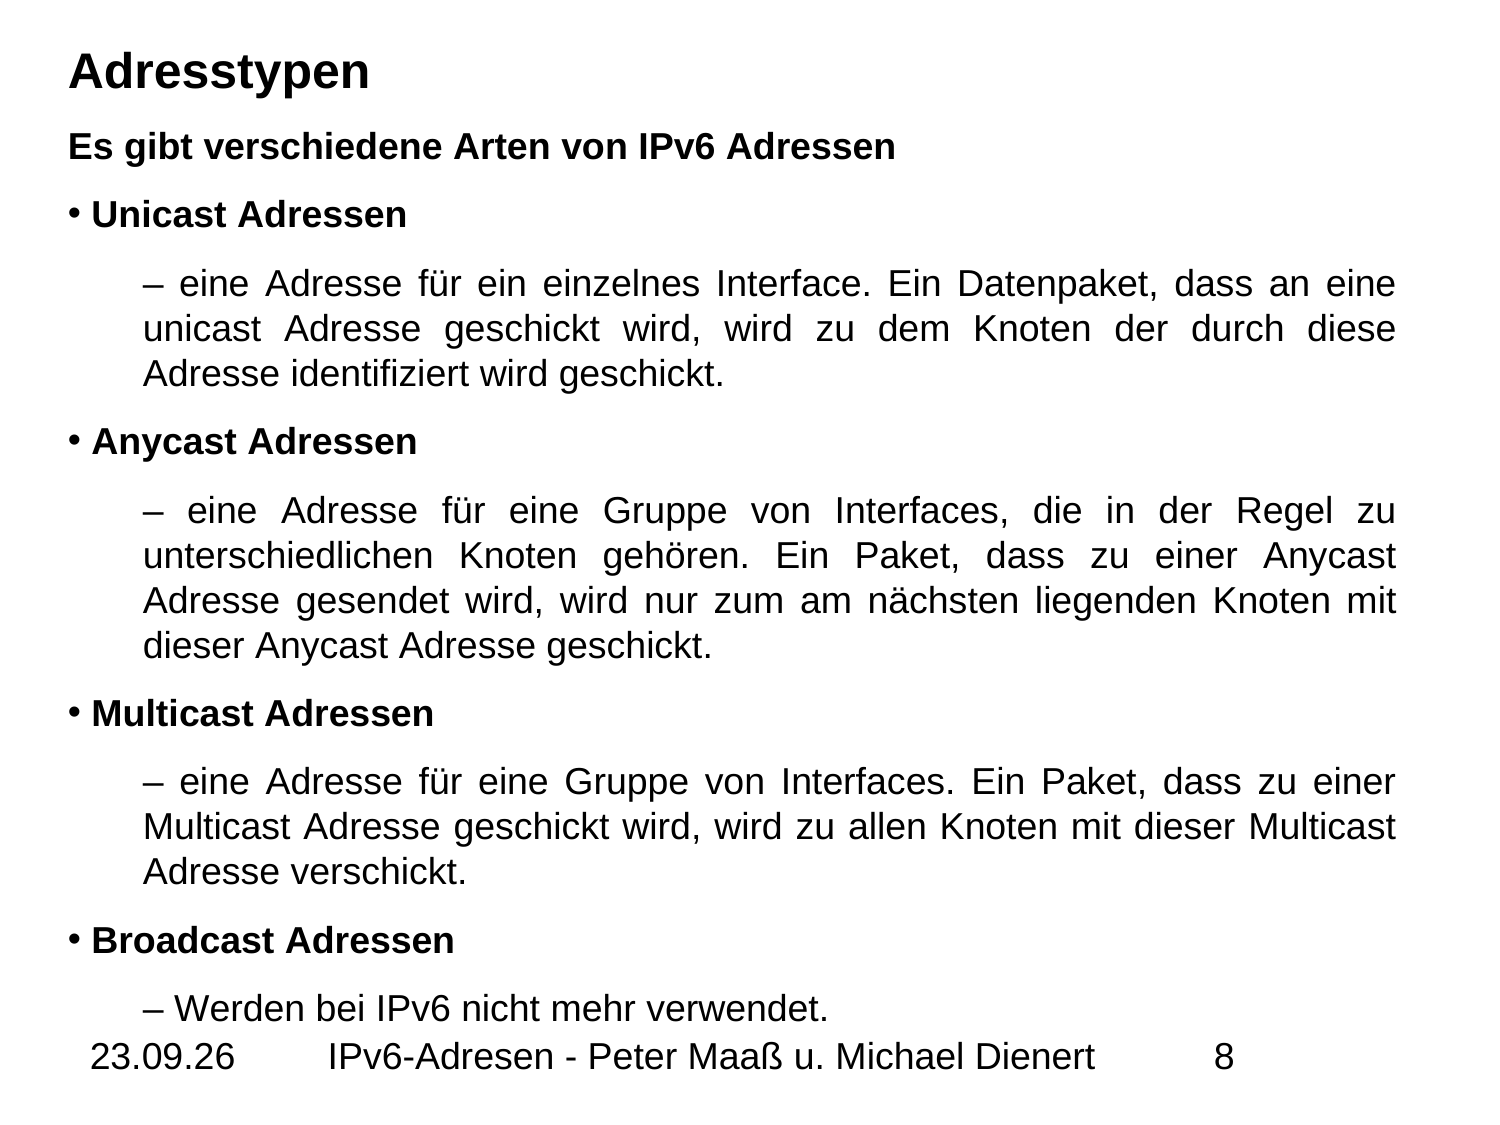

Adresstypen
Es gibt verschiedene Arten von IPv6 Adressen
 Unicast Adressen
– eine Adresse für ein einzelnes Interface. Ein Datenpaket, dass an eine unicast Adresse geschickt wird, wird zu dem Knoten der durch diese Adresse identifiziert wird geschickt.
 Anycast Adressen
– eine Adresse für eine Gruppe von Interfaces, die in der Regel zu unterschiedlichen Knoten gehören. Ein Paket, dass zu einer Anycast Adresse gesendet wird, wird nur zum am nächsten liegenden Knoten mit dieser Anycast Adresse geschickt.
 Multicast Adressen
– eine Adresse für eine Gruppe von Interfaces. Ein Paket, dass zu einer Multicast Adresse geschickt wird, wird zu allen Knoten mit dieser Multicast Adresse verschickt.
 Broadcast Adressen
– Werden bei IPv6 nicht mehr verwendet.
IPv6-Adresen - Peter Maaß u. Michael Dienert
8